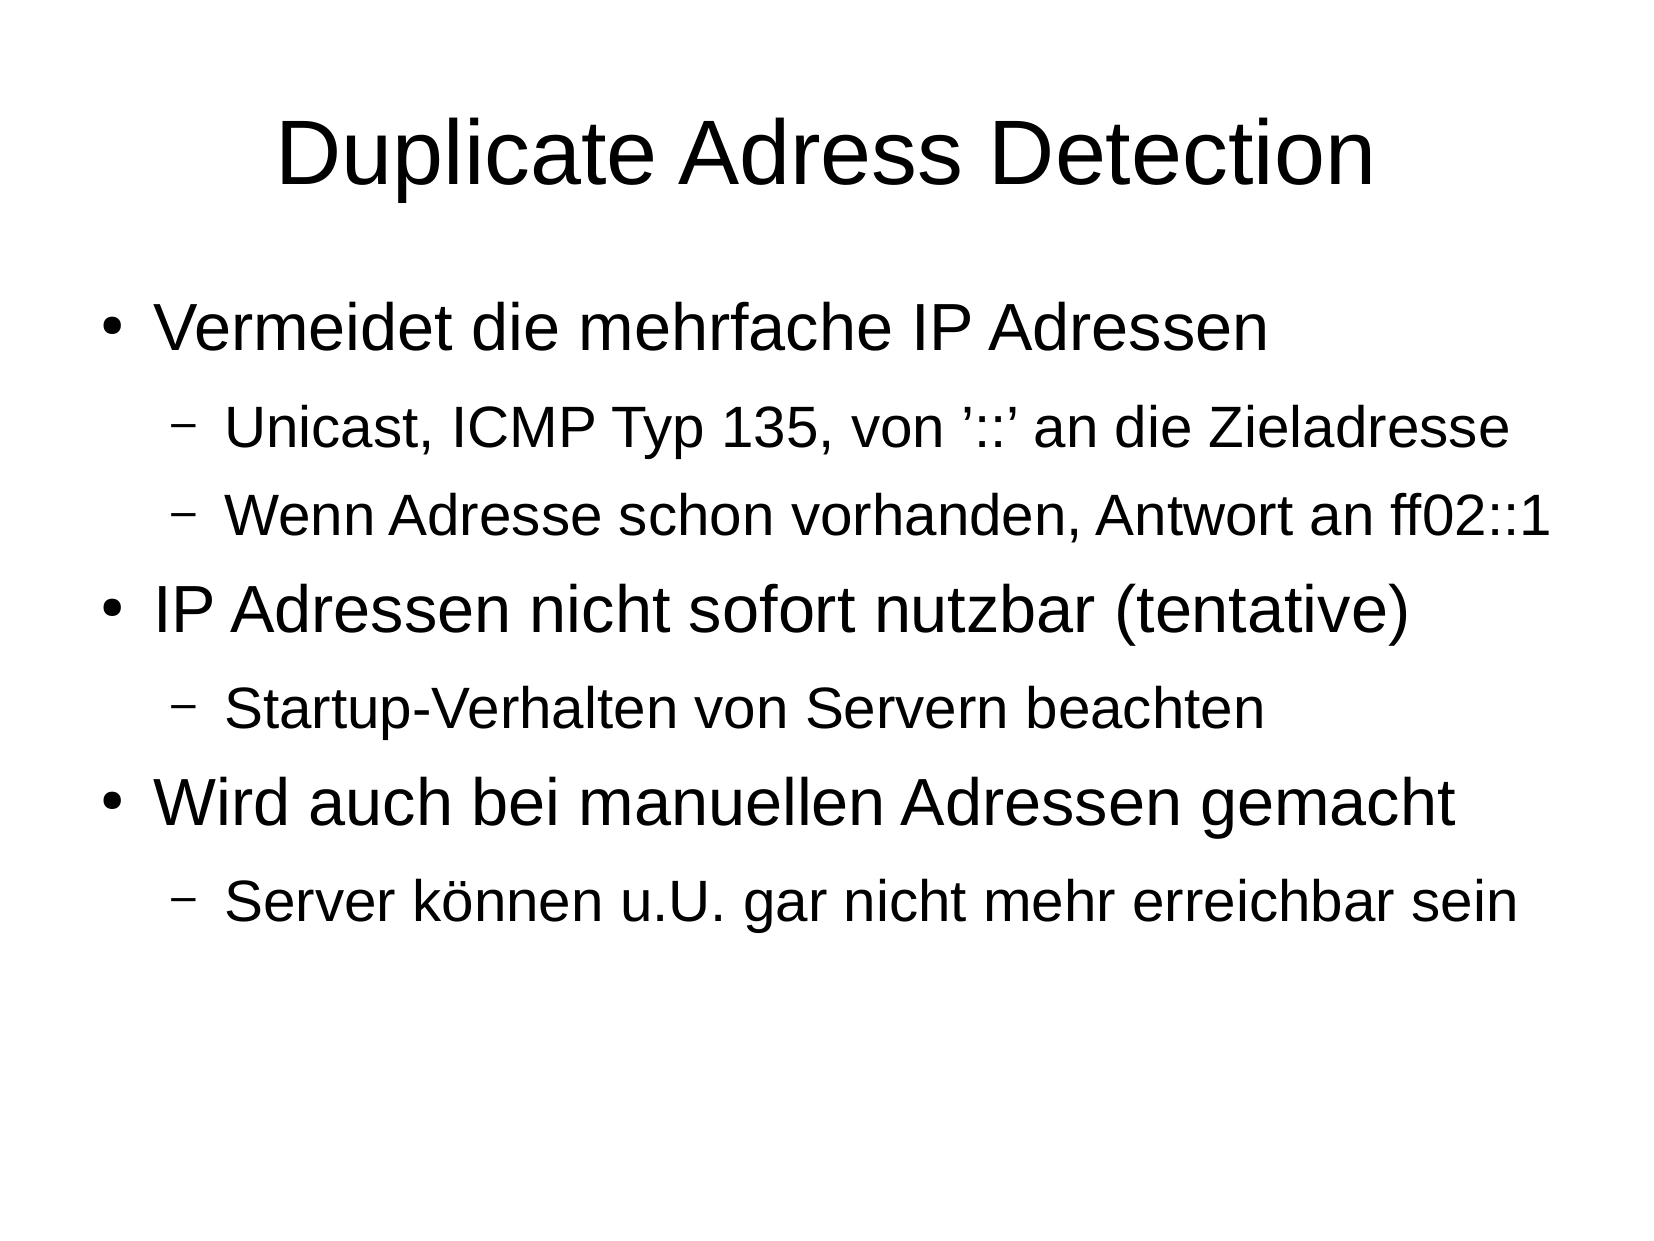

# Duplicate Adress Detection
Vermeidet die mehrfache IP Adressen
Unicast, ICMP Typ 135, von ’::’ an die Zieladresse
Wenn Adresse schon vorhanden, Antwort an ff02::1
IP Adressen nicht sofort nutzbar (tentative)
Startup-Verhalten von Servern beachten
Wird auch bei manuellen Adressen gemacht
Server können u.U. gar nicht mehr erreichbar sein